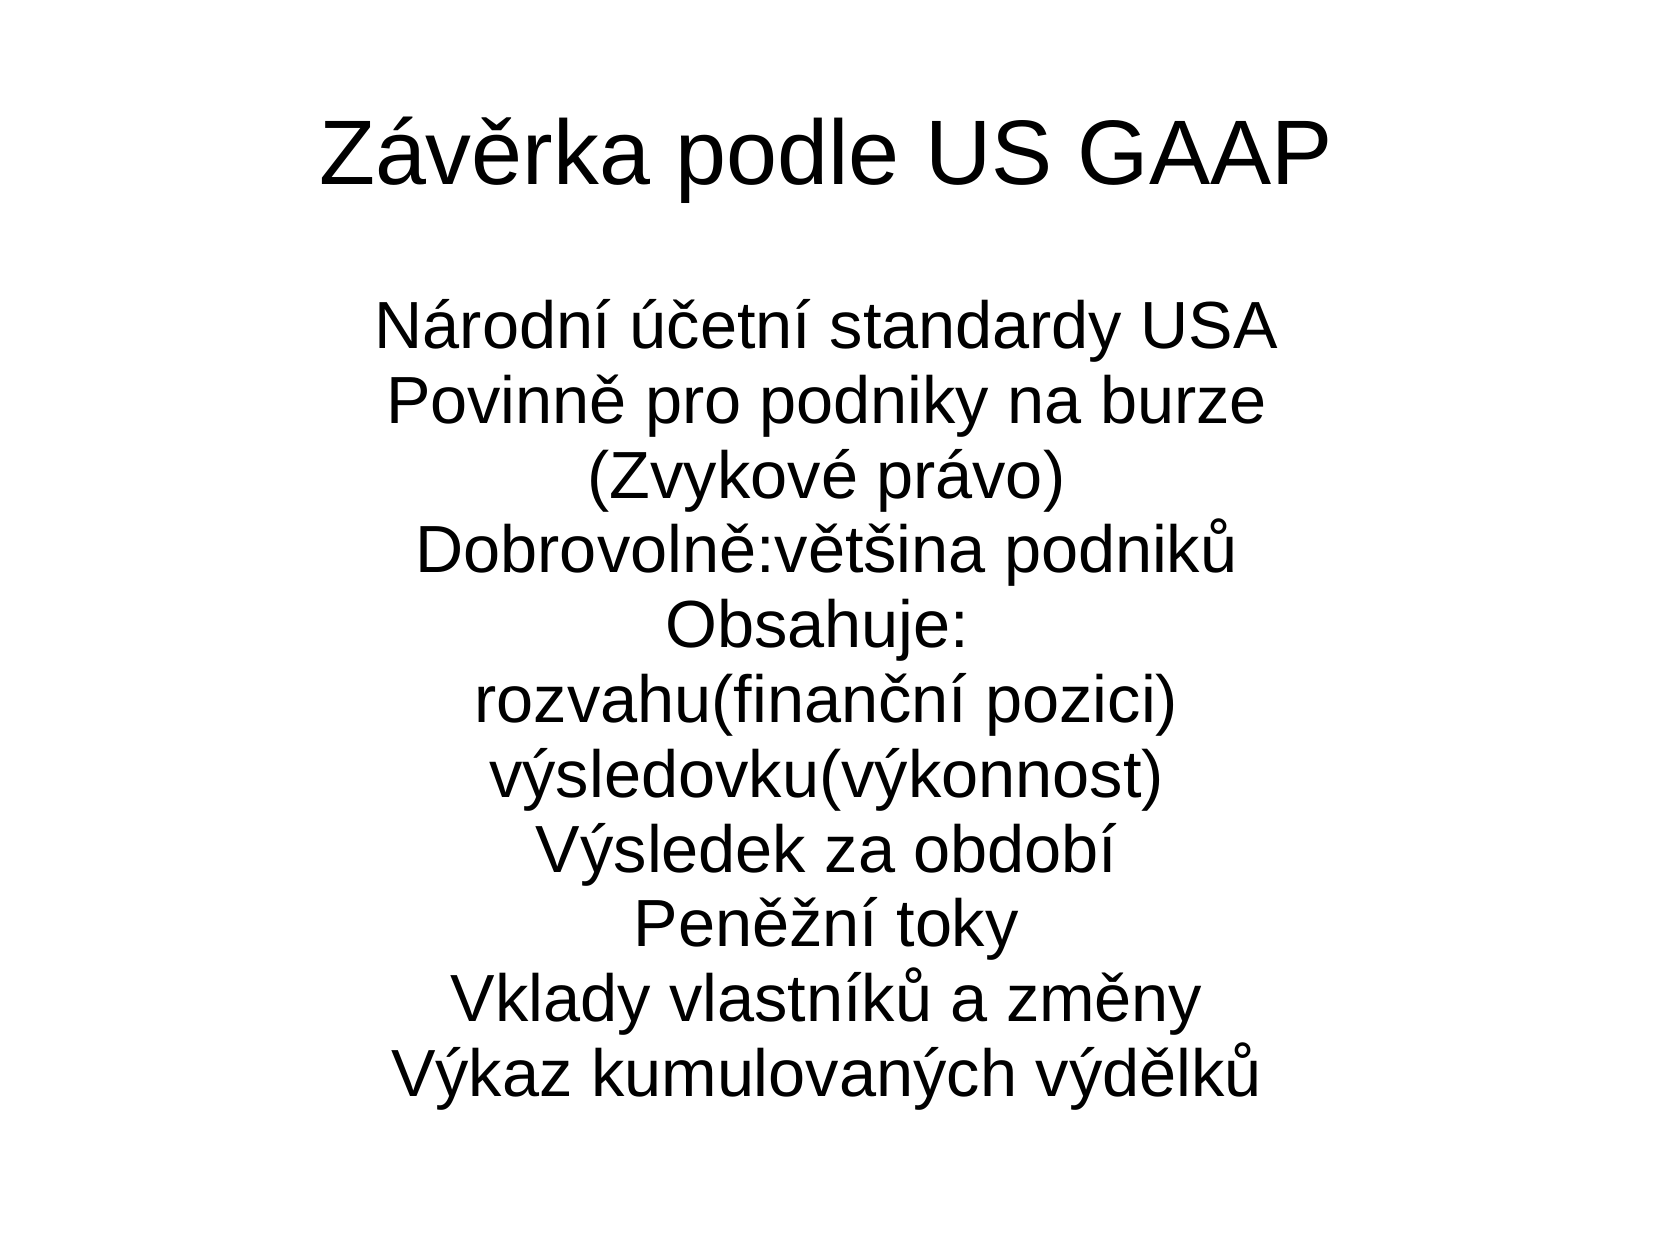

# Závěrka podle US GAAP
Národní účetní standardy USA
Povinně pro podniky na burze
(Zvykové právo)
Dobrovolně:většina podniků
Obsahuje:
rozvahu(finanční pozici)
výsledovku(výkonnost)
Výsledek za období
Peněžní toky
Vklady vlastníků a změny
Výkaz kumulovaných výdělků